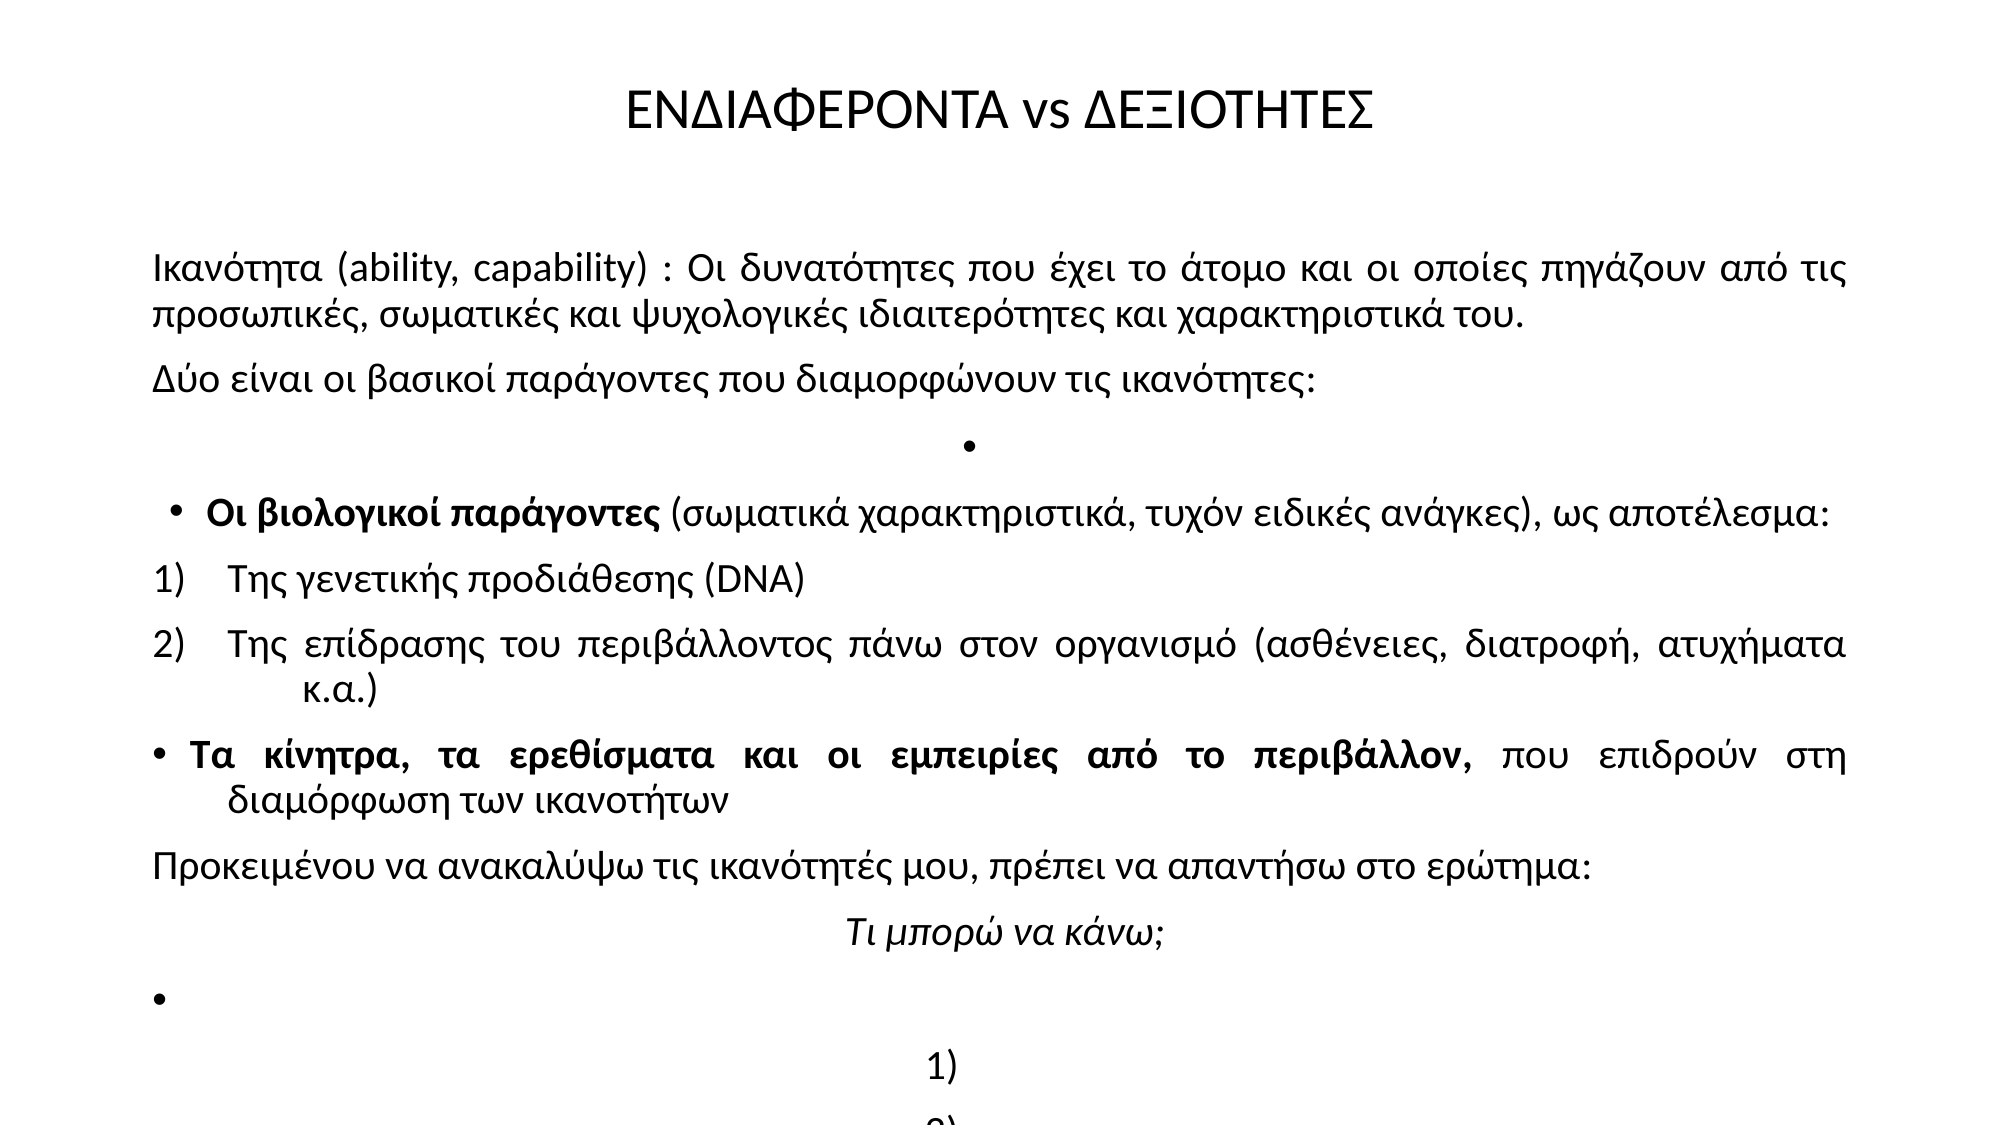

# ΕΝΔΙΑΦΕΡΟΝΤΑ vs ΔΕΞΙΟΤΗΤΕΣ
Ικανότητα (ability, capability) : Οι δυνατότητες που έχει το άτομο και οι οποίες πηγάζουν από τις προσωπικές, σωματικές και ψυχολογικές ιδιαιτερότητες και χαρακτηριστικά του.
Δύο είναι οι βασικοί παράγοντες που διαμορφώνουν τις ικανότητες:
Οι βιολογικοί παράγοντες (σωματικά χαρακτηριστικά, τυχόν ειδικές ανάγκες), ως αποτέλεσμα:
Της γενετικής προδιάθεσης (DNA)
Της επίδρασης του περιβάλλοντος πάνω στον οργανισμό (ασθένειες, διατροφή, ατυχήματα κ.α.)
Τα κίνητρα, τα ερεθίσματα και οι εμπειρίες από το περιβάλλον, που επιδρούν στη διαμόρφωση των ικανοτήτων
Προκειμένου να ανακαλύψω τις ικανότητές μου, πρέπει να απαντήσω στο ερώτημα:
 Τι μπορώ να κάνω;